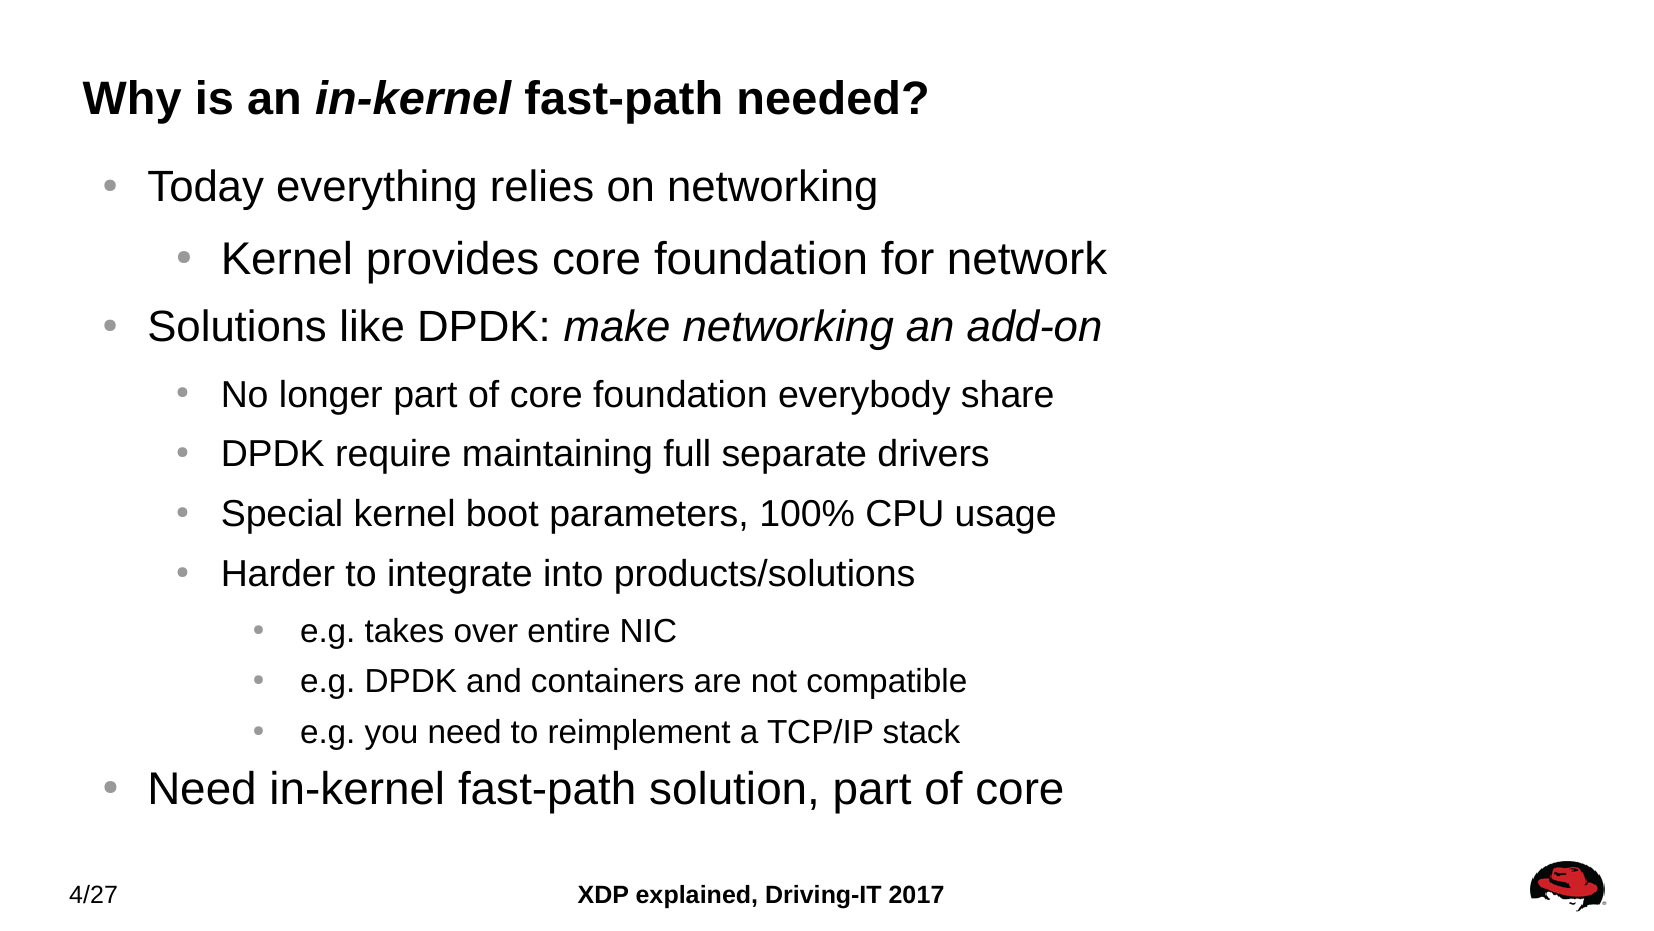

# Why is an in-kernel fast-path needed?
Today everything relies on networking
Kernel provides core foundation for network
Solutions like DPDK: make networking an add-on
No longer part of core foundation everybody share
DPDK require maintaining full separate drivers
Special kernel boot parameters, 100% CPU usage
Harder to integrate into products/solutions
e.g. takes over entire NIC
e.g. DPDK and containers are not compatible
e.g. you need to reimplement a TCP/IP stack
Need in-kernel fast-path solution, part of core